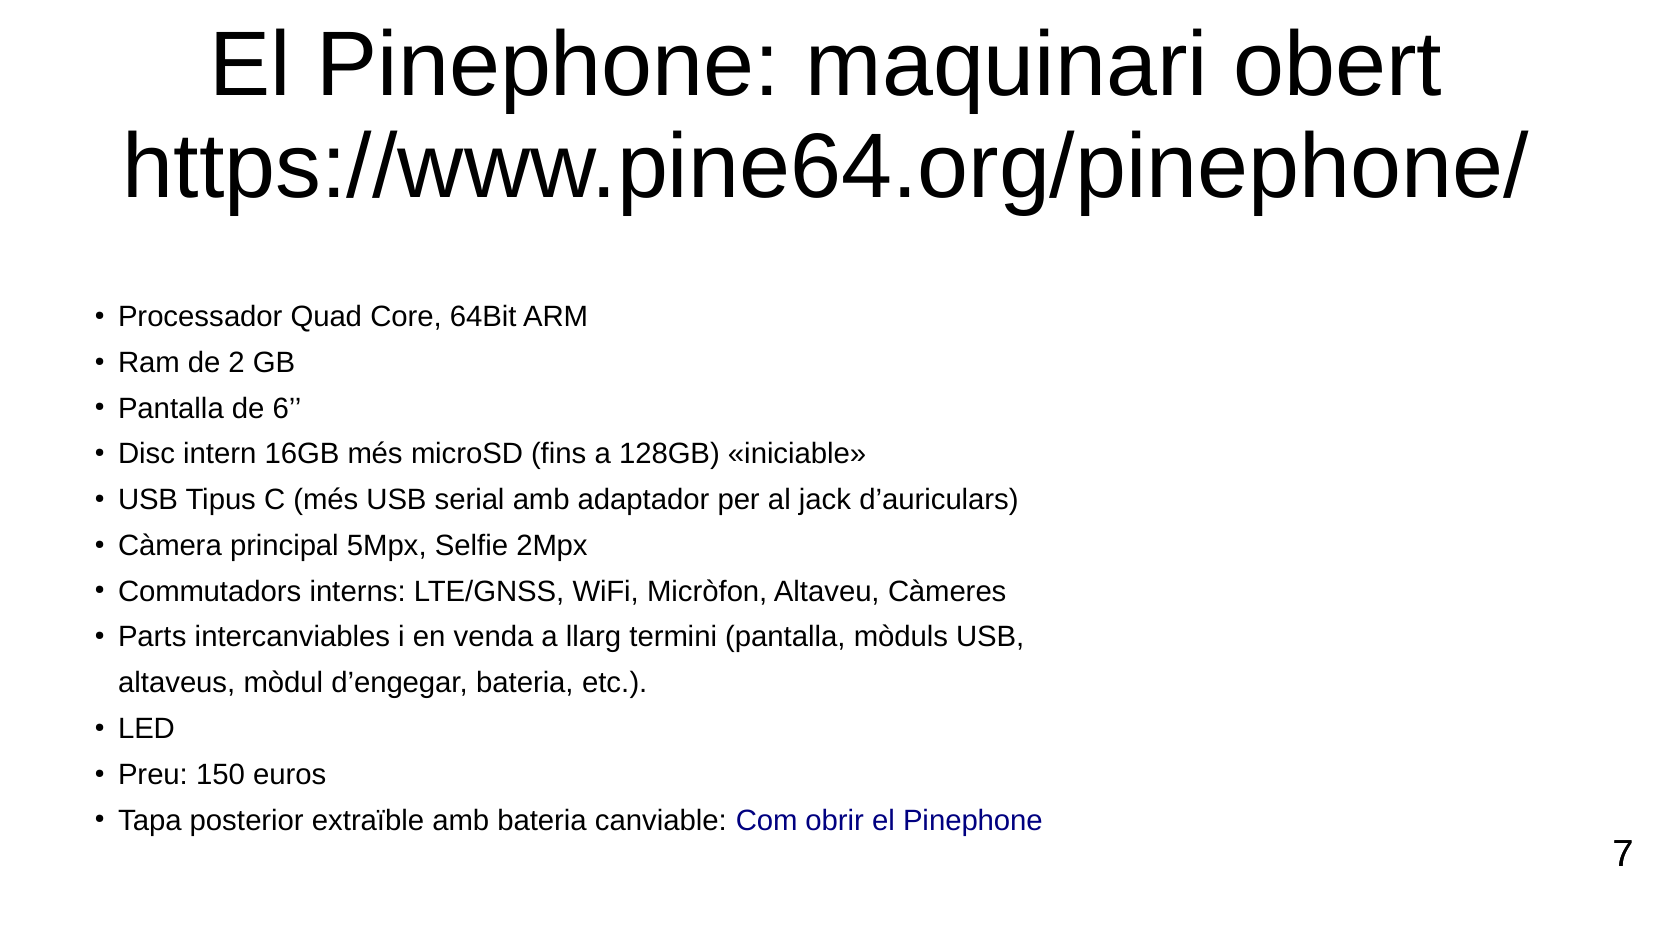

# El Pinephone: maquinari obert https://www.pine64.org/pinephone/
Processador Quad Core, 64Bit ARM
Ram de 2 GB
Pantalla de 6’’
Disc intern 16GB més microSD (fins a 128GB) «iniciable»
USB Tipus C (més USB serial amb adaptador per al jack d’auriculars)
Càmera principal 5Mpx, Selfie 2Mpx
Commutadors interns: LTE/GNSS, WiFi, Micròfon, Altaveu, Càmeres
Parts intercanviables i en venda a llarg termini (pantalla, mòduls USB,
altaveus, mòdul d’engegar, bateria, etc.).
LED
Preu: 150 euros
Tapa posterior extraïble amb bateria canviable: Com obrir el Pinephone